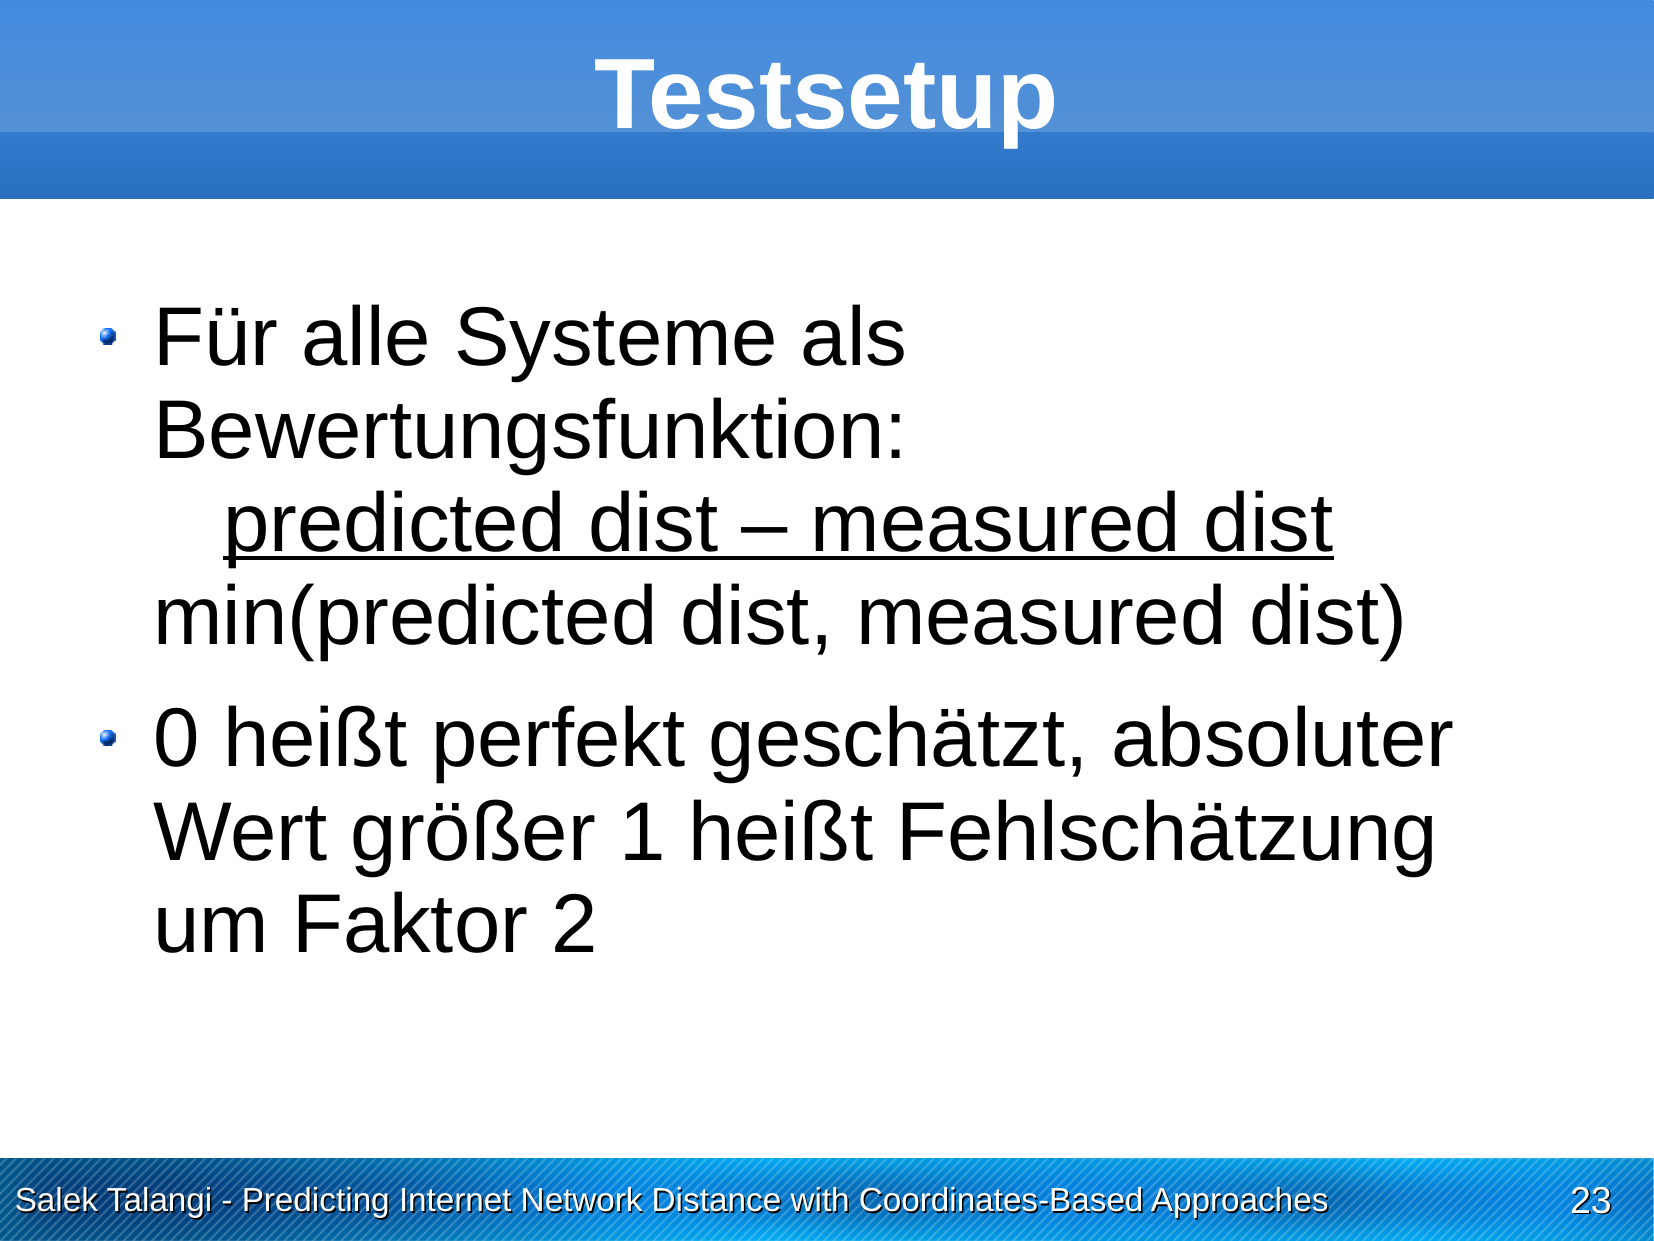

# Testsetup
Für alle Systeme als Bewertungsfunktion:
 predicted dist – measured dist
min(predicted dist, measured dist)
0 heißt perfekt geschätzt, absoluter Wert größer 1 heißt Fehlschätzung um Faktor 2